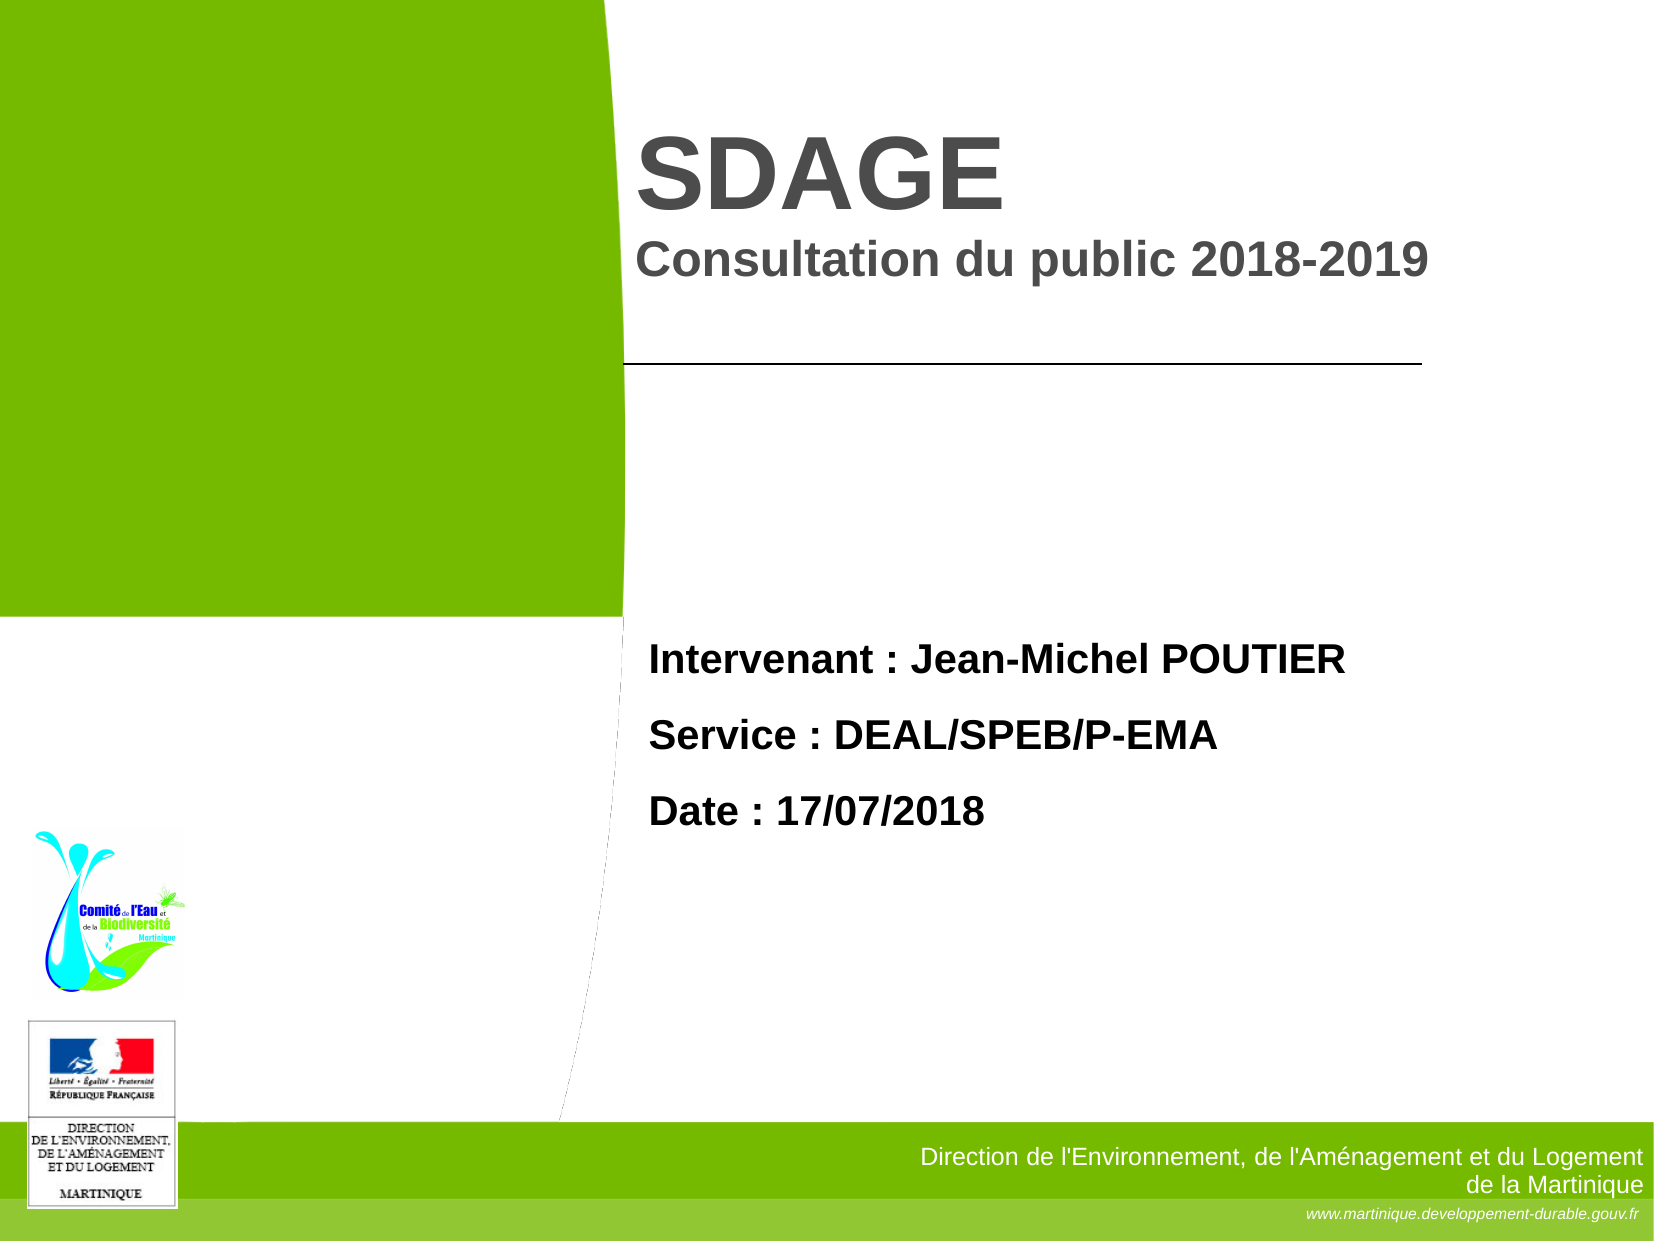

# SDAGE Consultation du public 2018-2019
Intervenant : Jean-Michel POUTIER
Service : DEAL/SPEB/P-EMA
Date : 17/07/2018